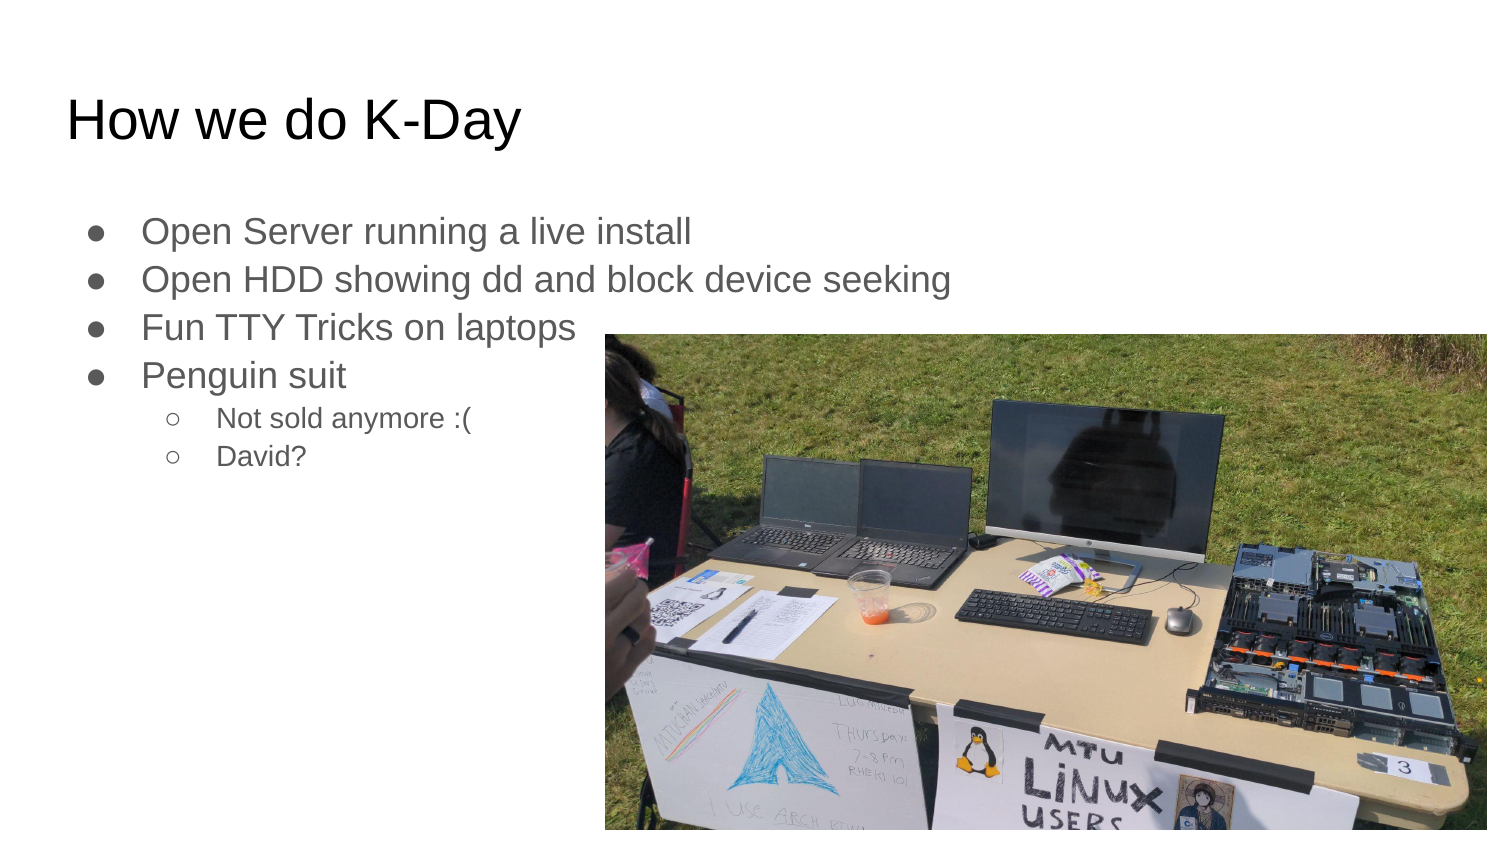

# How we do K-Day
Open Server running a live install
Open HDD showing dd and block device seeking
Fun TTY Tricks on laptops
Penguin suit
Not sold anymore :(
David?